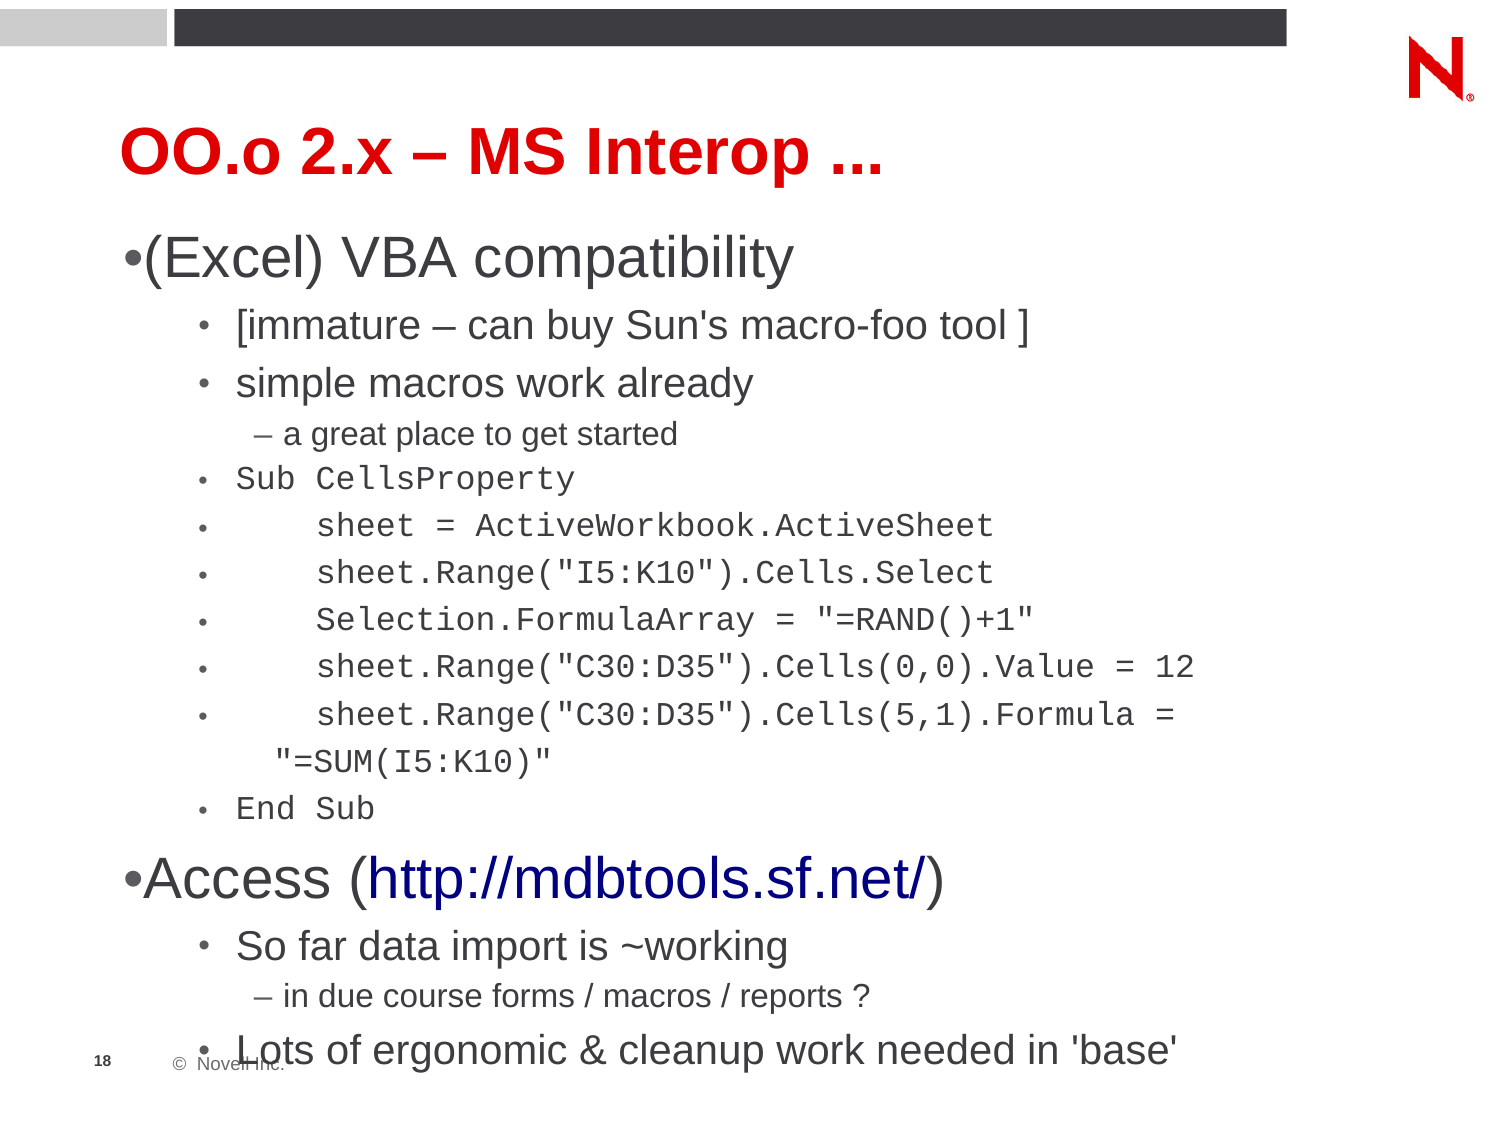

# OO.o 2.x – MS Interop ...
(Excel) VBA compatibility
[immature – can buy Sun's macro-foo tool ]
simple macros work already
a great place to get started
Sub CellsProperty
 sheet = ActiveWorkbook.ActiveSheet
 sheet.Range("I5:K10").Cells.Select
 Selection.FormulaArray = "=RAND()+1"
 sheet.Range("C30:D35").Cells(0,0).Value = 12
 sheet.Range("C30:D35").Cells(5,1).Formula = "=SUM(I5:K10)"
End Sub
Access (http://mdbtools.sf.net/)
So far data import is ~working
in due course forms / macros / reports ?
Lots of ergonomic & cleanup work needed in 'base'